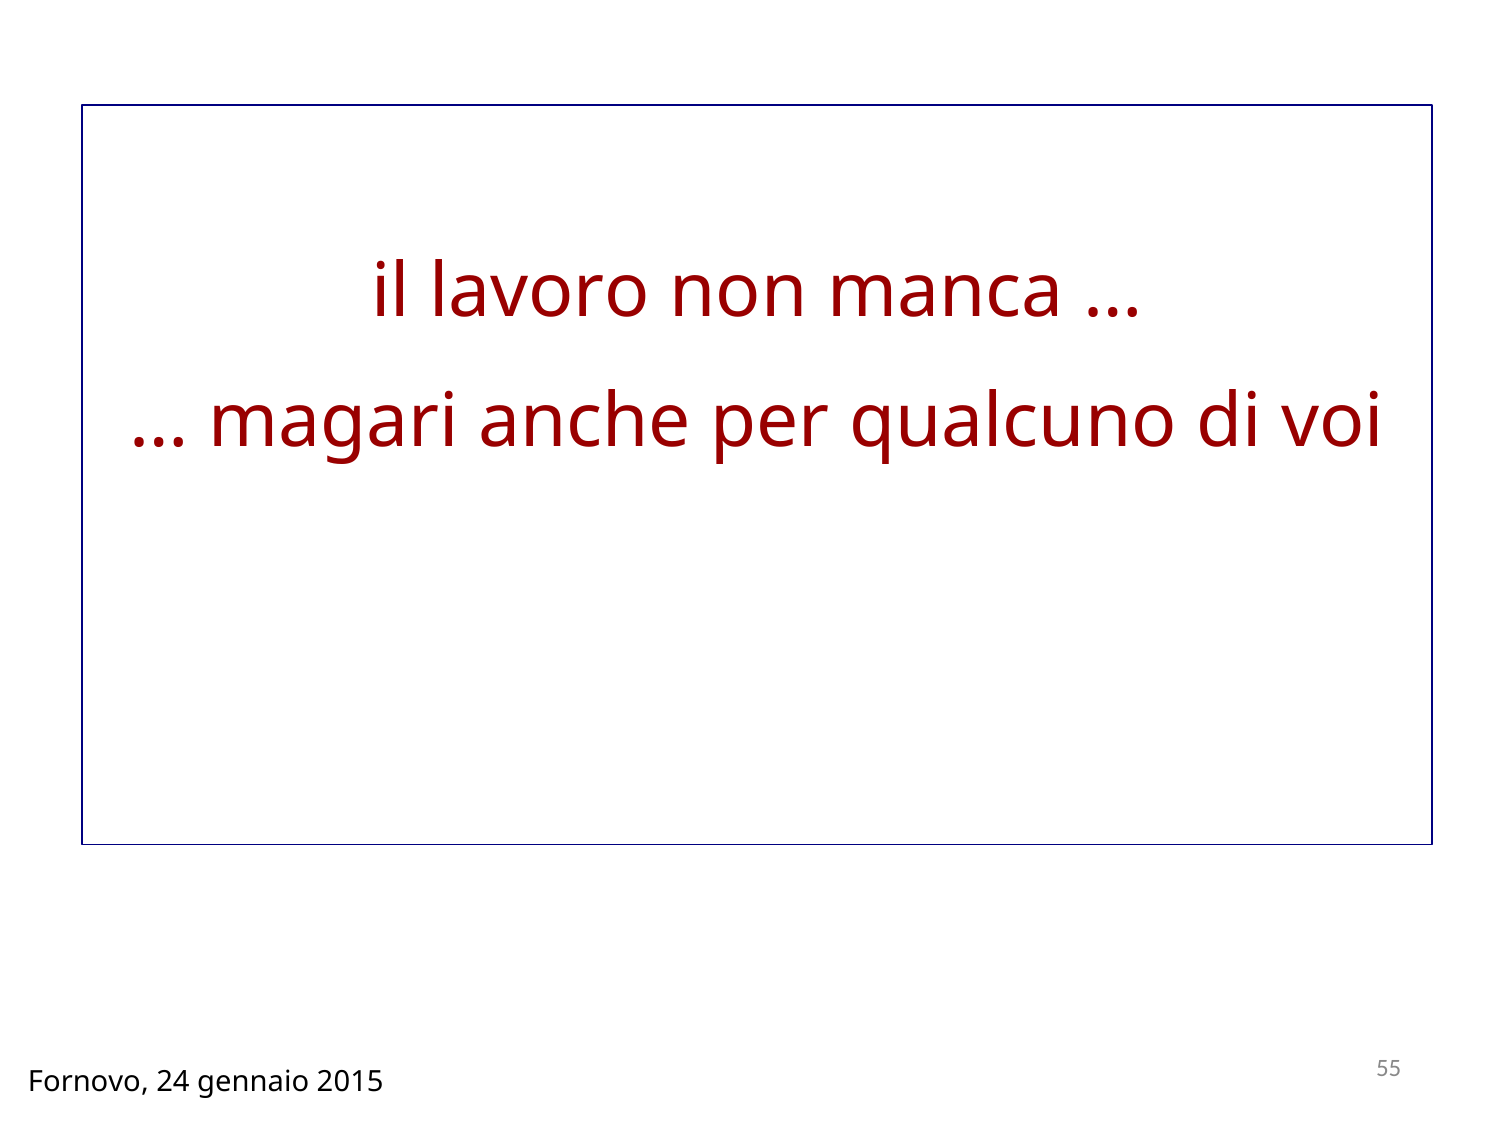

il lavoro non manca …
… magari anche per qualcuno di voi
55